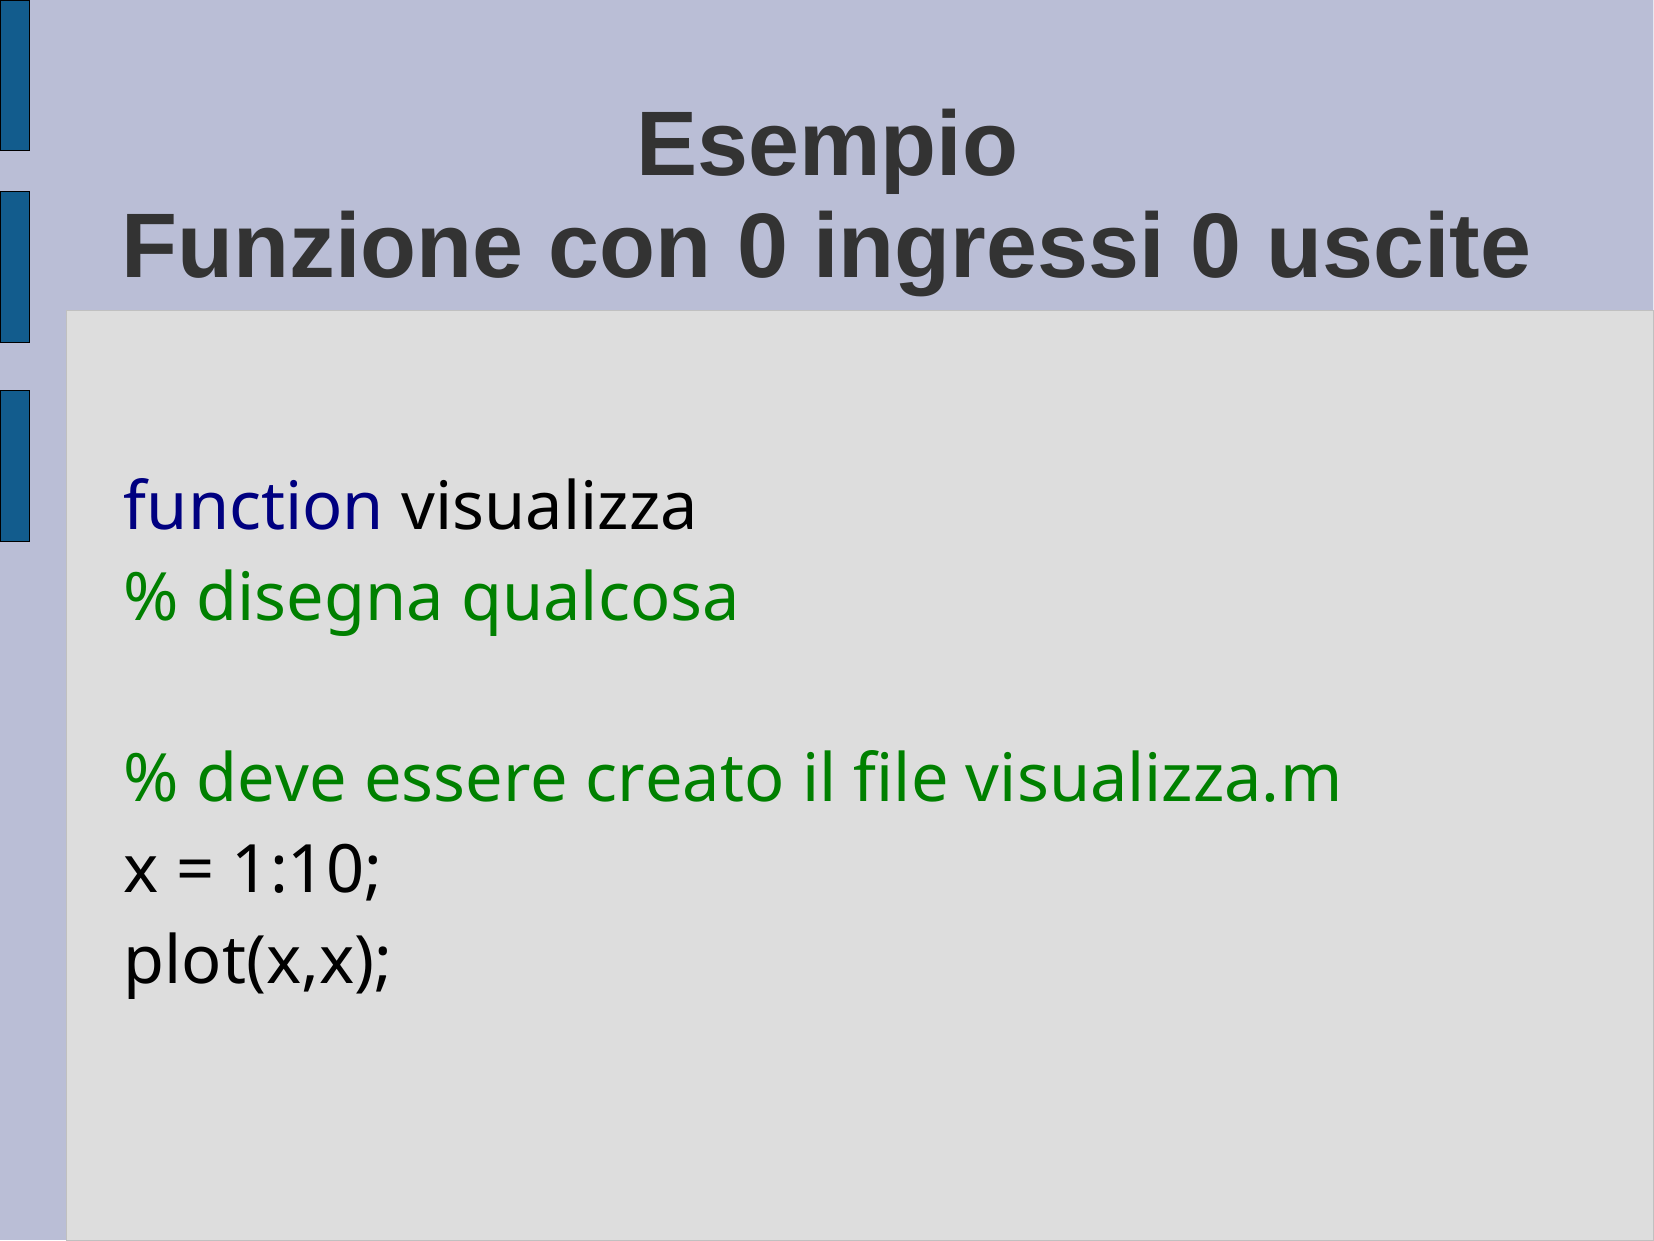

# Esempio Funzione con 0 ingressi 0 uscite
function visualizza
% disegna qualcosa
% deve essere creato il file visualizza.m
x = 1:10;
plot(x,x);